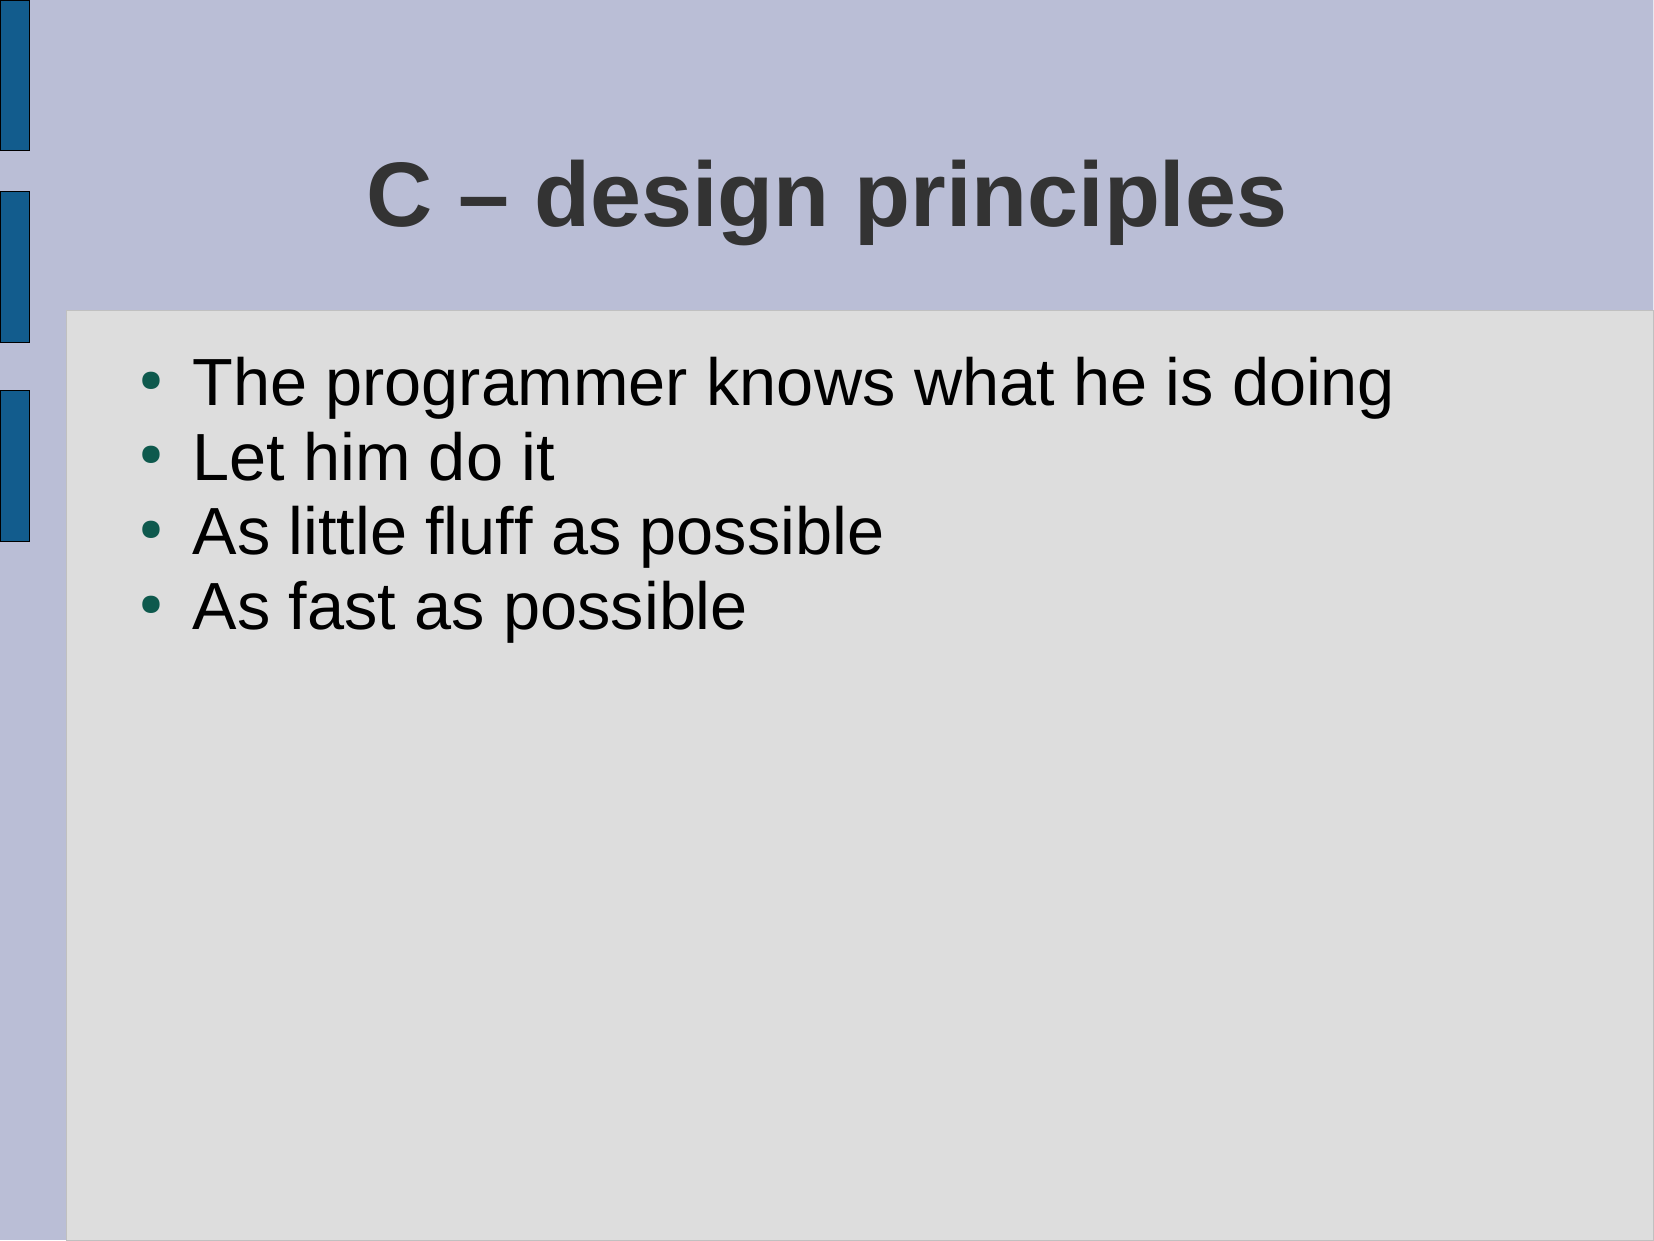

# C – design principles
The programmer knows what he is doing
Let him do it
As little fluff as possible
As fast as possible